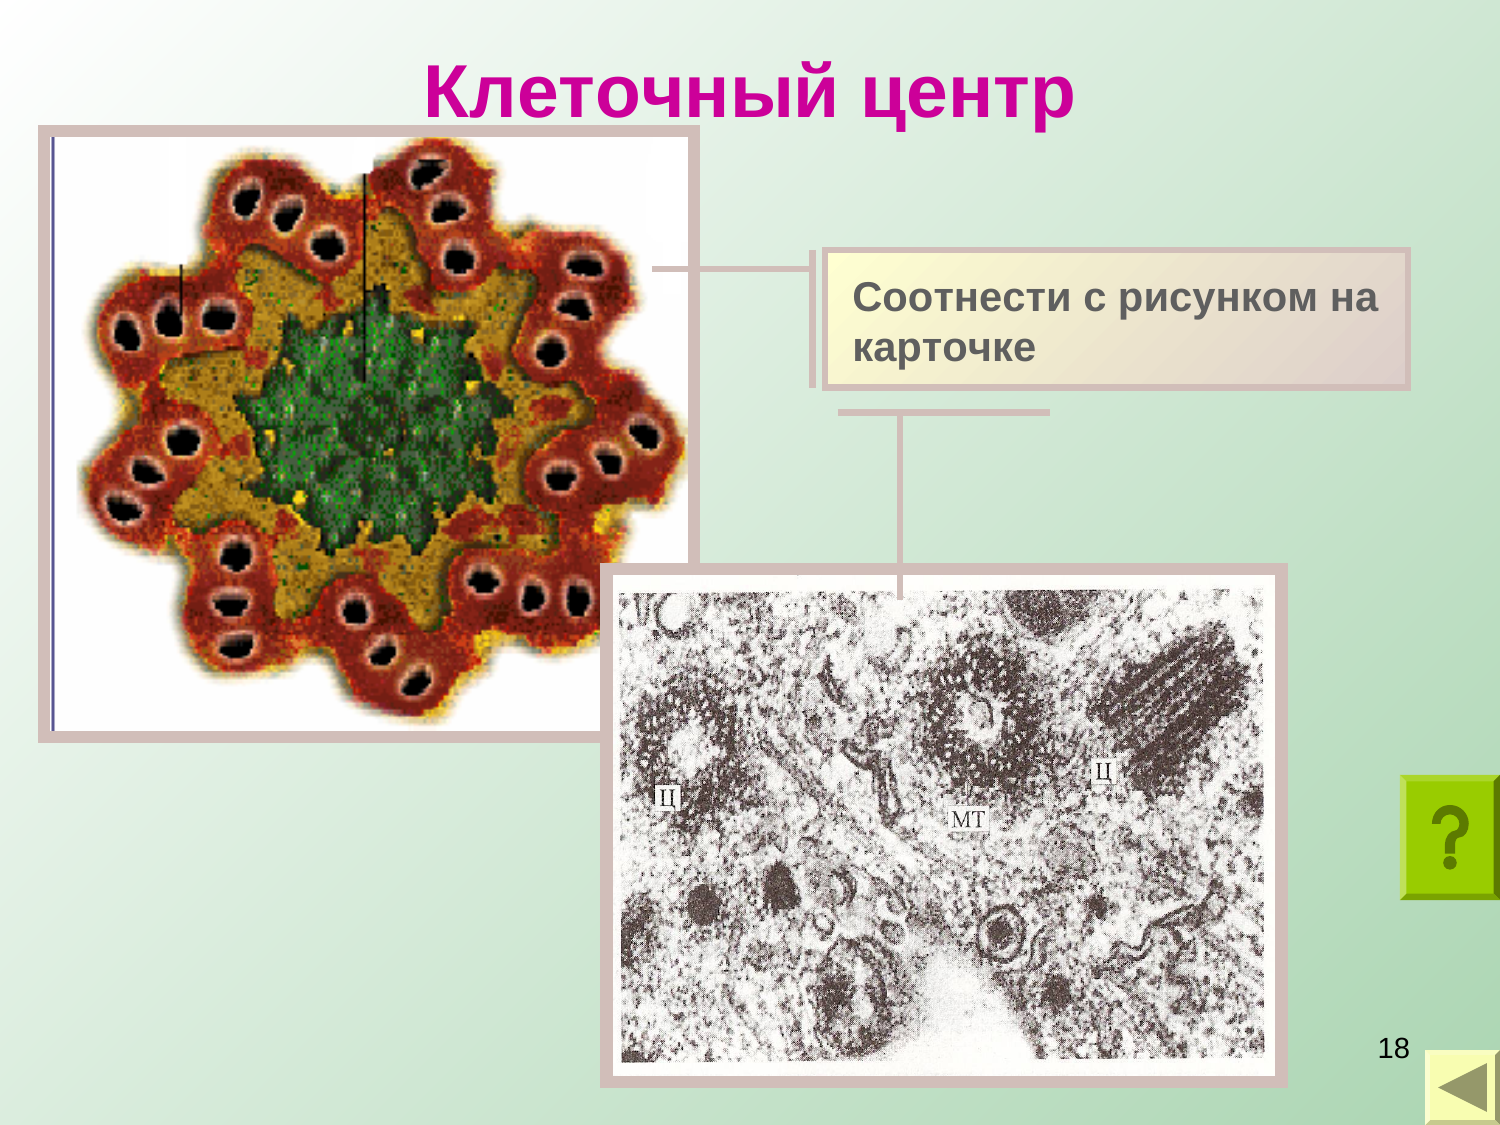

Клеточный центр
Соотнести с рисунком на карточке
18